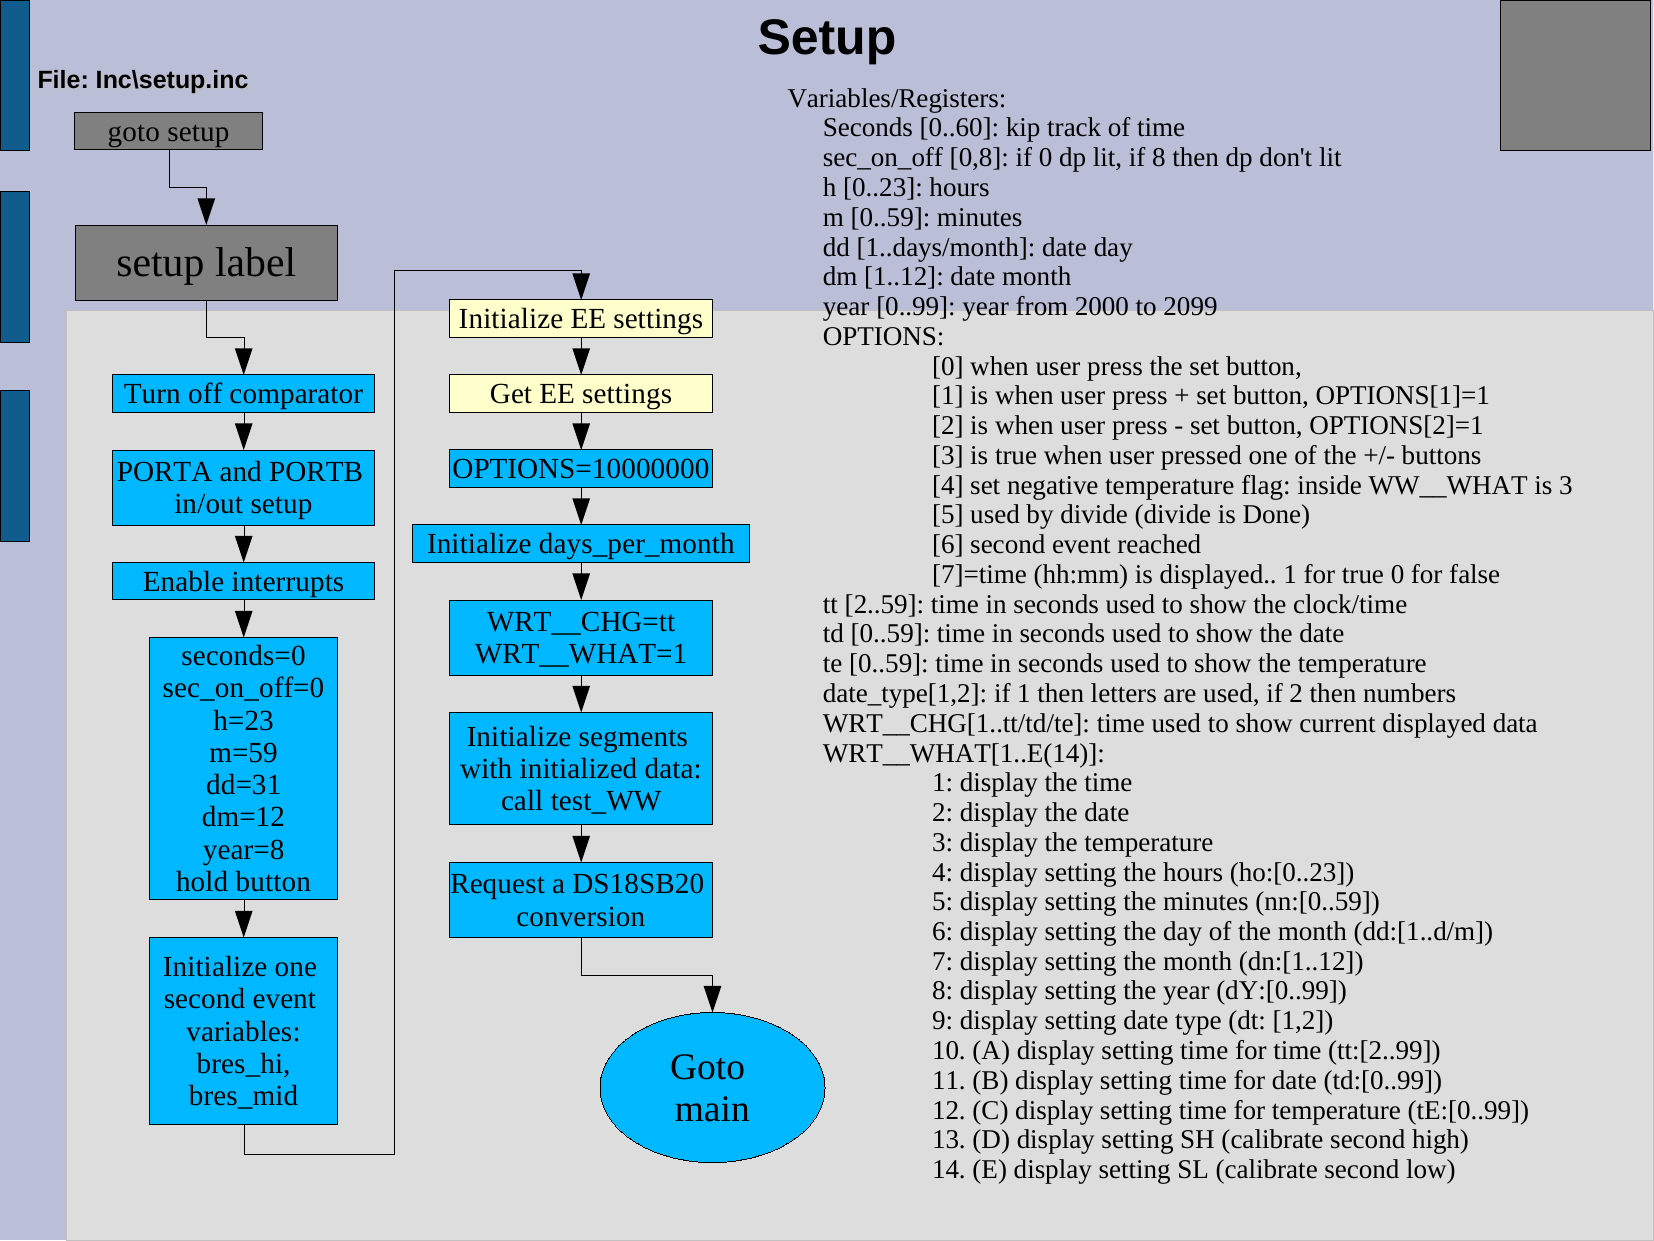

# Setup
File: Inc\setup.inc
Variables/Registers:
Seconds [0..60]: kip track of time
sec_on_off [0,8]: if 0 dp lit, if 8 then dp don't lit
h [0..23]: hours
m [0..59]: minutes
dd [1..days/month]: date day
dm [1..12]: date month
year [0..99]: year from 2000 to 2099
OPTIONS:
	[0] when user press the set button,
	[1] is when user press + set button, OPTIONS[1]=1
	[2] is when user press - set button, OPTIONS[2]=1
	[3] is true when user pressed one of the +/- buttons
	[4] set negative temperature flag: inside WW__WHAT is 3
	[5] used by divide (divide is Done)
	[6] second event reached
	[7]=time (hh:mm) is displayed.. 1 for true 0 for false
tt [2..59]: time in seconds used to show the clock/time
td [0..59]: time in seconds used to show the date
te [0..59]: time in seconds used to show the temperature
date_type[1,2]: if 1 then letters are used, if 2 then numbers
WRT__CHG[1..tt/td/te]: time used to show current displayed data
WRT__WHAT[1..E(14)]:
	1: display the time
	2: display the date
	3: display the temperature
	4: display setting the hours (ho:[0..23])
	5: display setting the minutes (nn:[0..59])
	6: display setting the day of the month (dd:[1..d/m])
	7: display setting the month (dn:[1..12])
	8: display setting the year (dY:[0..99])
	9: display setting date type (dt: [1,2])
	10. (A) display setting time for time (tt:[2..99])
	11. (B) display setting time for date (td:[0..99])
	12. (C) display setting time for temperature (tE:[0..99])
	13. (D) display setting SH (calibrate second high)
	14. (E) display setting SL (calibrate second low)
goto setup
setup label
Initialize EE settings
Turn off comparator
Get EE settings
PORTA and PORTB
in/out setup
OPTIONS=10000000
Initialize days_per_month
Enable interrupts
WRT__CHG=tt
WRT__WHAT=1
seconds=0
sec_on_off=0
h=23
m=59
dd=31
dm=12
year=8
hold button
Initialize segments
with initialized data:
call test_WW
Request a DS18SB20
conversion
Initialize one
second event
variables:
bres_hi,
bres_mid
Goto
main